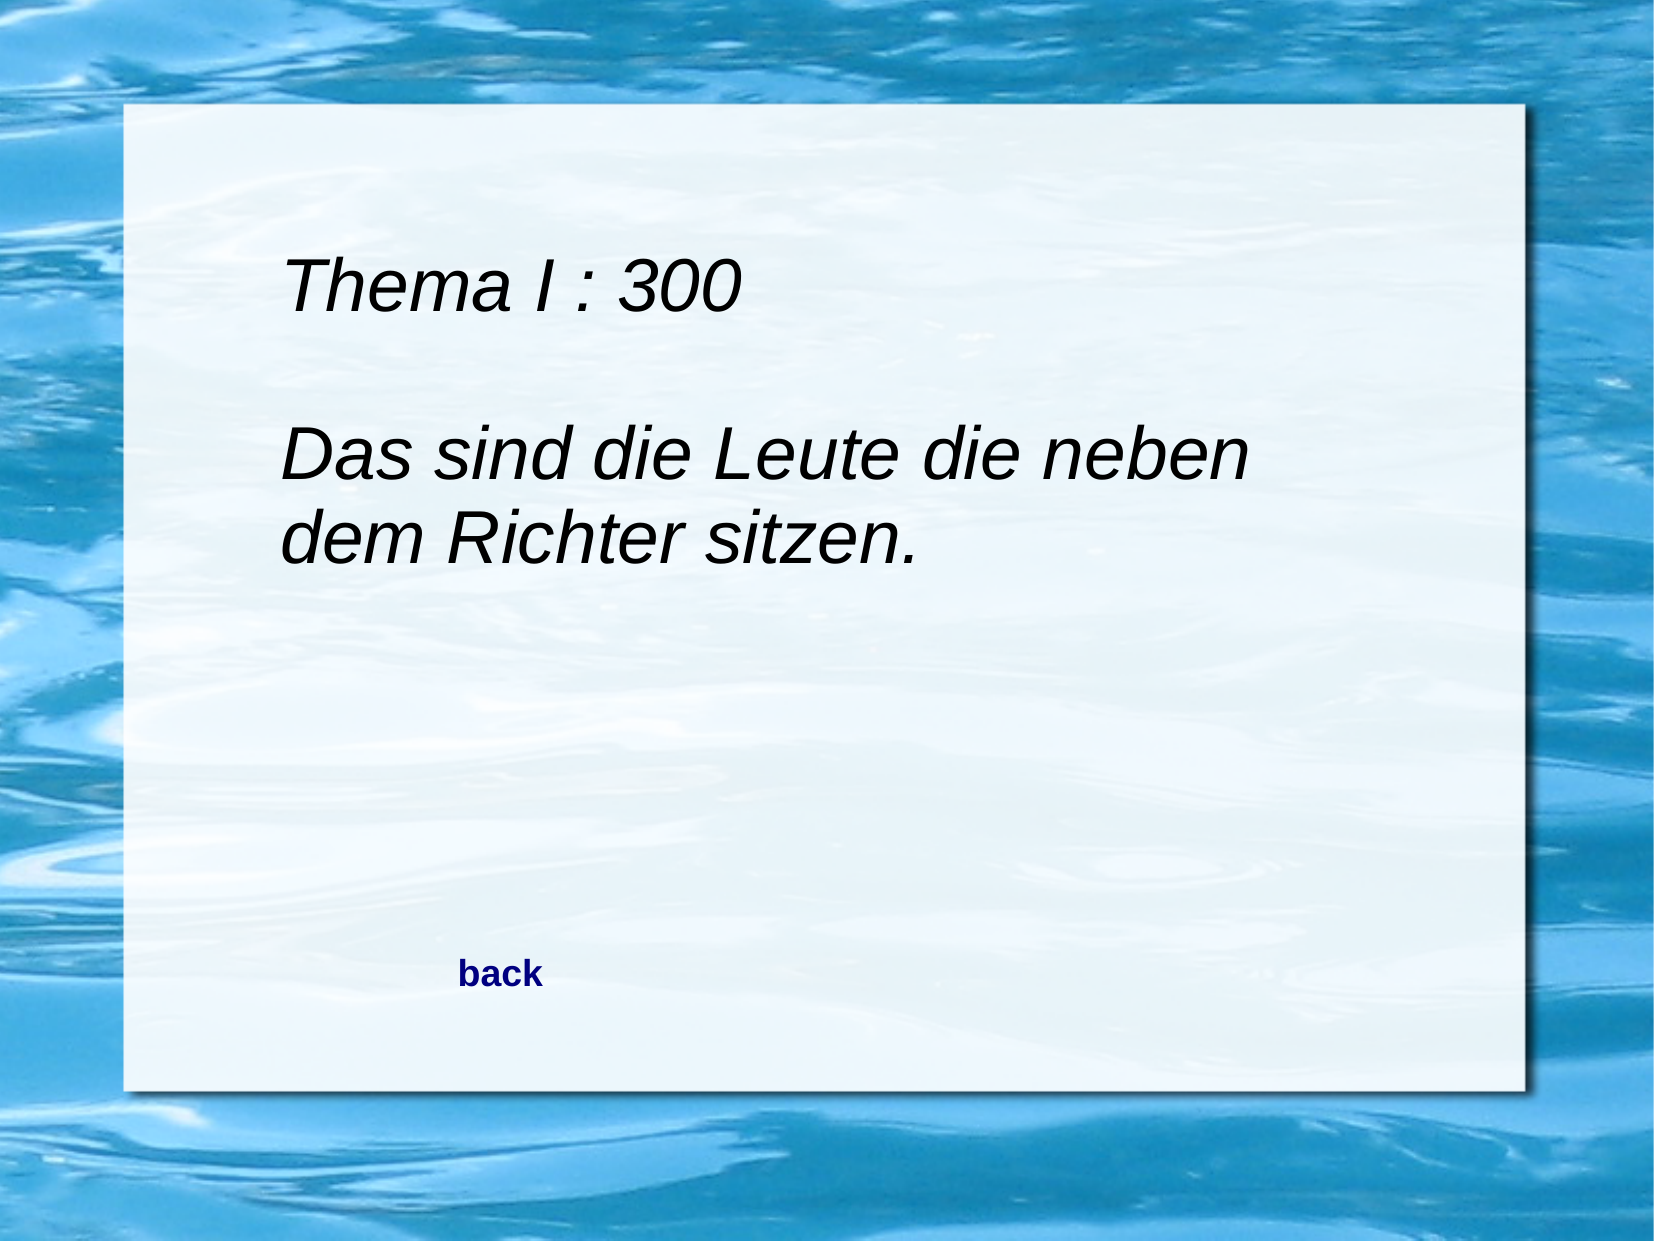

Thema I : 300
Das sind die Leute die neben dem Richter sitzen.
back